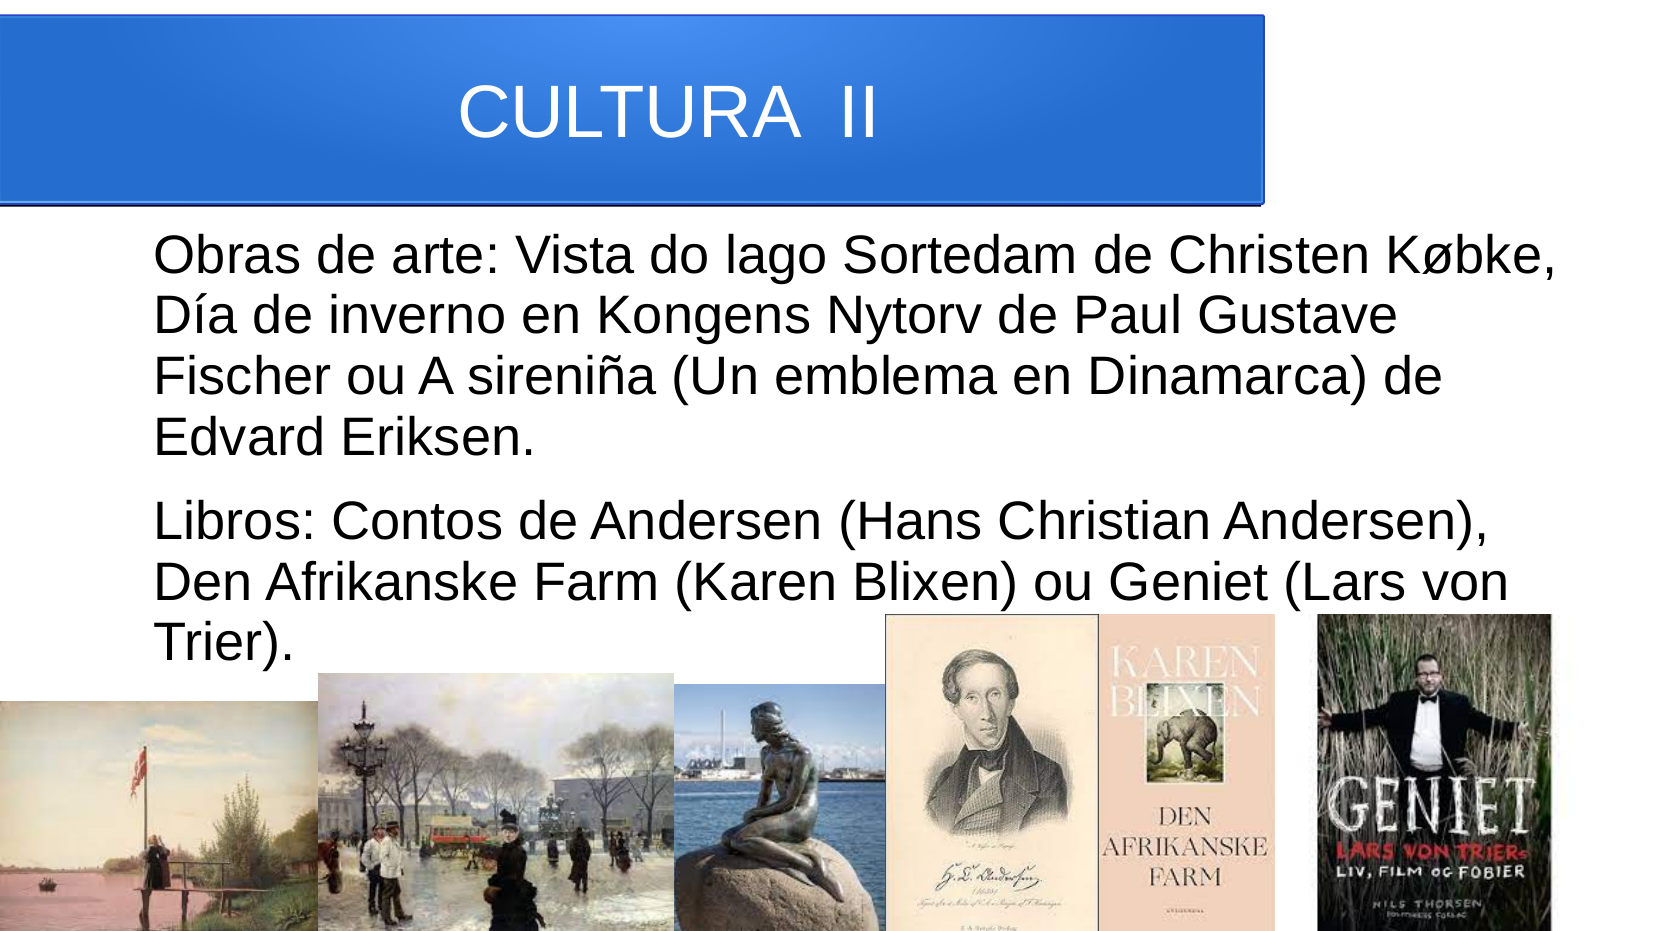

# CULTURA II
Obras de arte: Vista do lago Sortedam de Christen Købke, Día de inverno en Kongens Nytorv de Paul Gustave Fischer ou A sireniña (Un emblema en Dinamarca) de Edvard Eriksen.
Libros: Contos de Andersen (Hans Christian Andersen), Den Afrikanske Farm (Karen Blixen) ou Geniet (Lars von Trier).